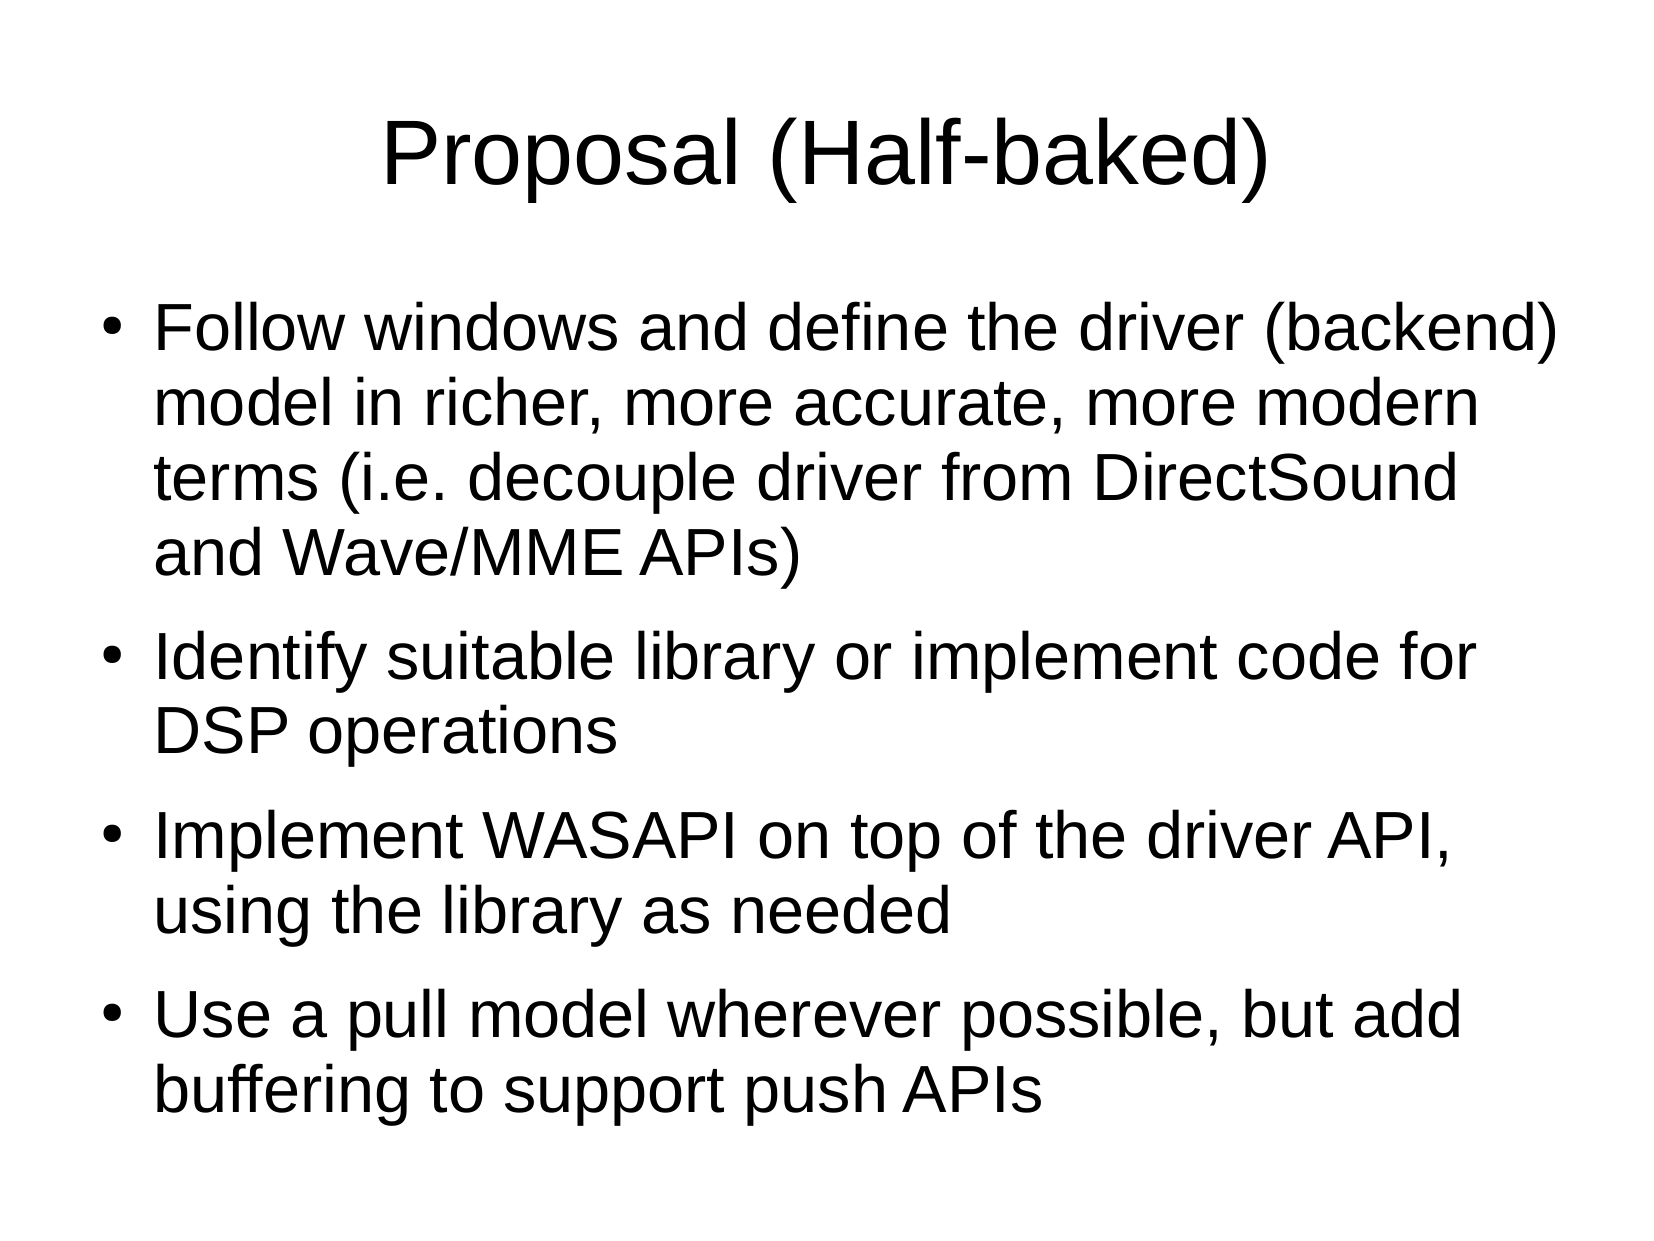

# Proposal (Half-baked)
Follow windows and define the driver (backend) model in richer, more accurate, more modern terms (i.e. decouple driver from DirectSound and Wave/MME APIs)
Identify suitable library or implement code for DSP operations
Implement WASAPI on top of the driver API, using the library as needed
Use a pull model wherever possible, but add buffering to support push APIs